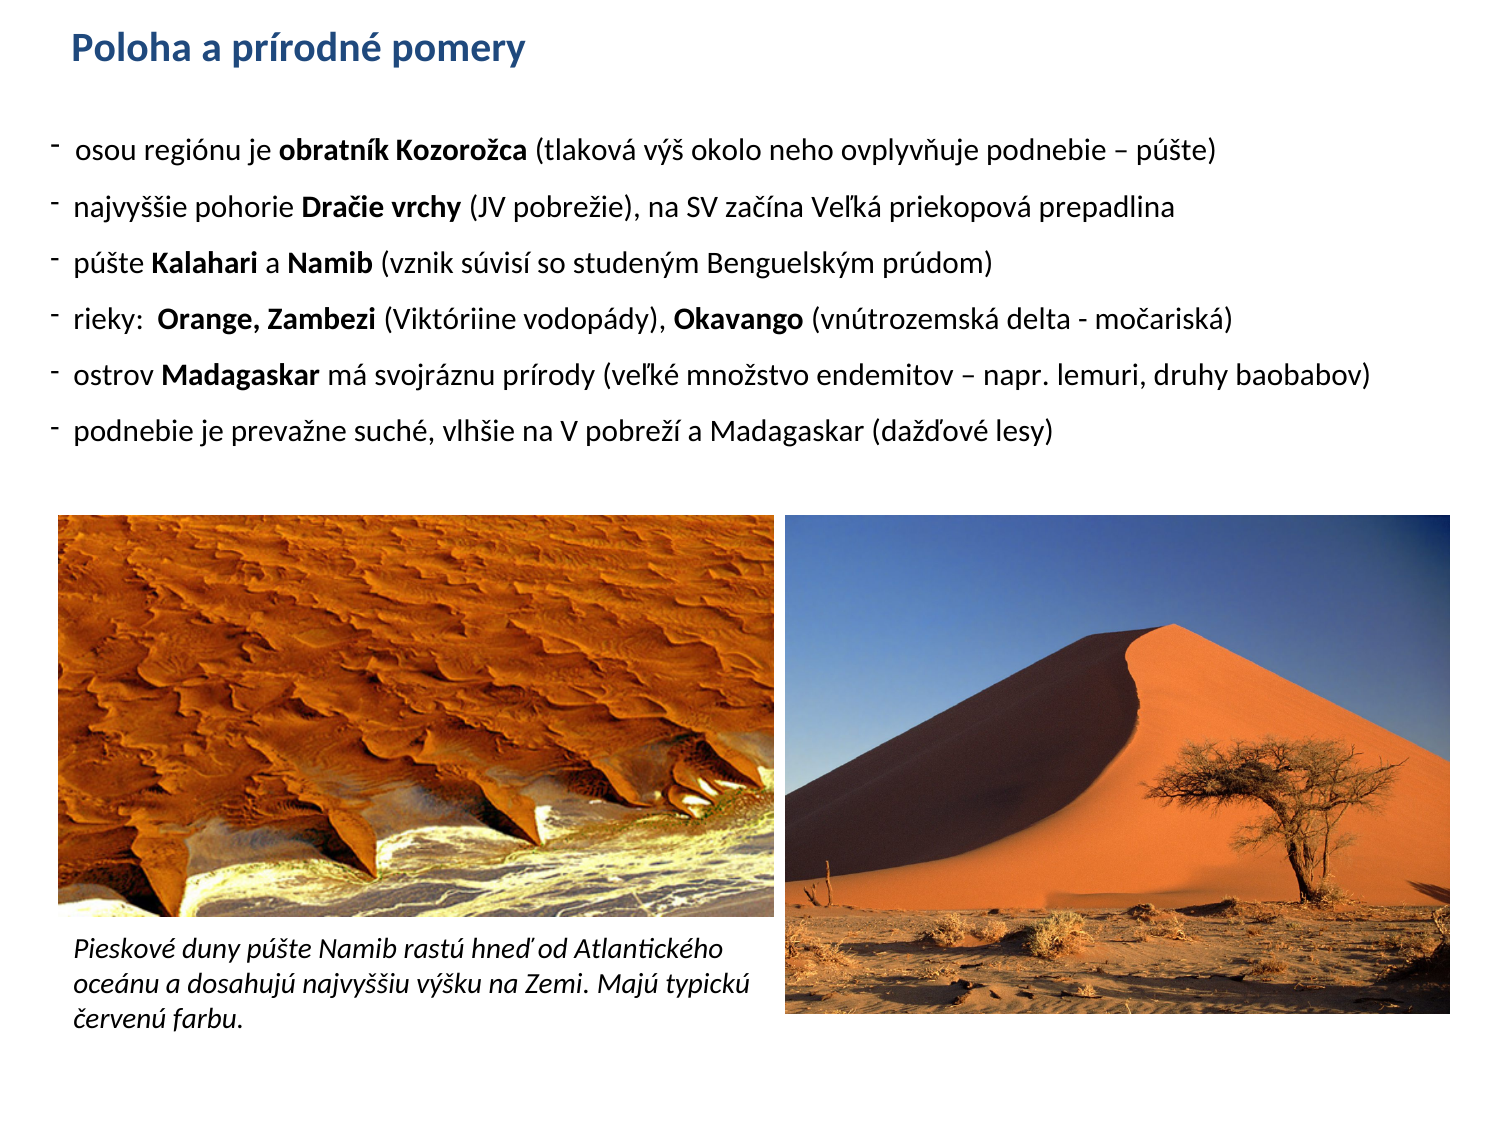

Poloha a prírodné pomery
 osou regiónu je obratník Kozorožca (tlaková výš okolo neho ovplyvňuje podnebie – púšte)
 najvyššie pohorie Dračie vrchy (JV pobrežie), na SV začína Veľká priekopová prepadlina
 púšte Kalahari a Namib (vznik súvisí so studeným Benguelským prúdom)
 rieky: Orange, Zambezi (Viktóriine vodopády), Okavango (vnútrozemská delta - močariská)
 ostrov Madagaskar má svojráznu prírody (veľké množstvo endemitov – napr. lemuri, druhy baobabov)
 podnebie je prevažne suché, vlhšie na V pobreží a Madagaskar (dažďové lesy)
Pieskové duny púšte Namib rastú hneď od Atlantického oceánu a dosahujú najvyššiu výšku na Zemi. Majú typickú červenú farbu.